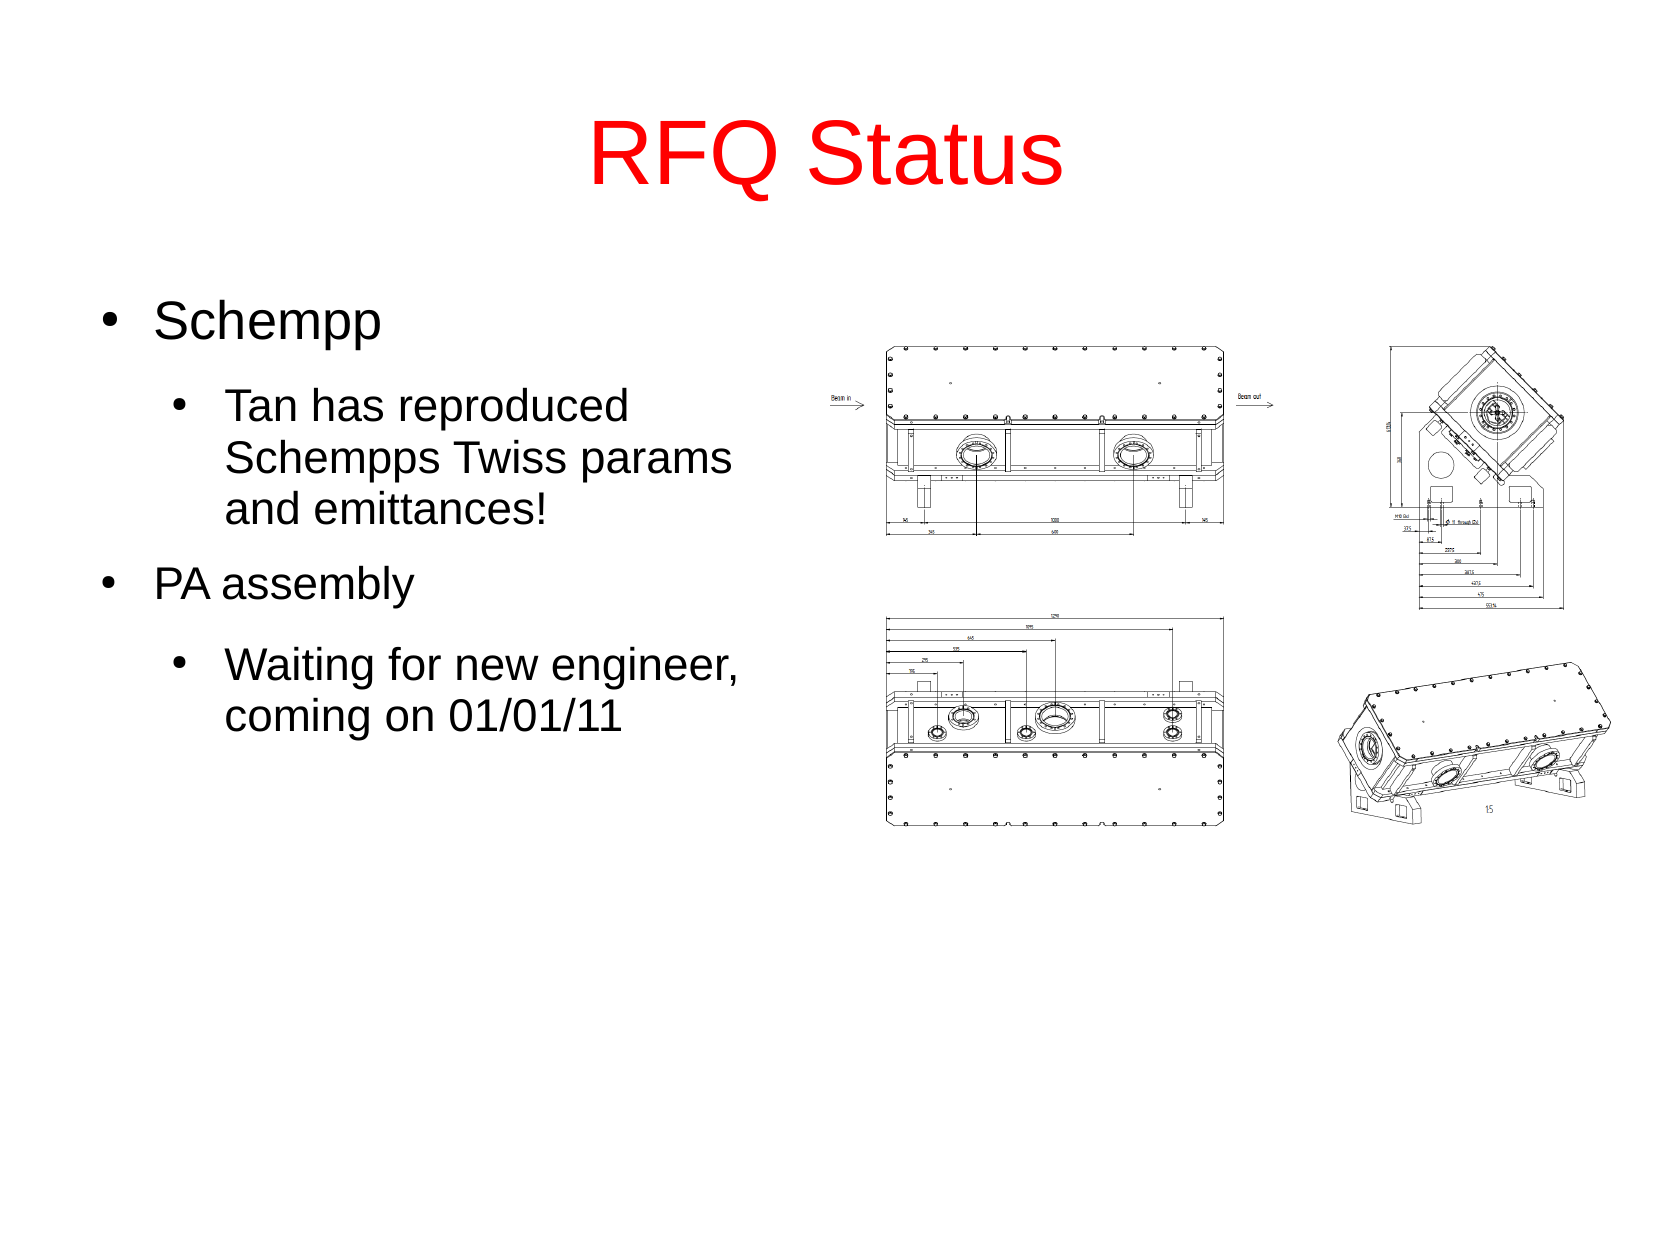

# RFQ Status
Schempp
Tan has reproduced Schempps Twiss params and emittances!
PA assembly
Waiting for new engineer, coming on 01/01/11